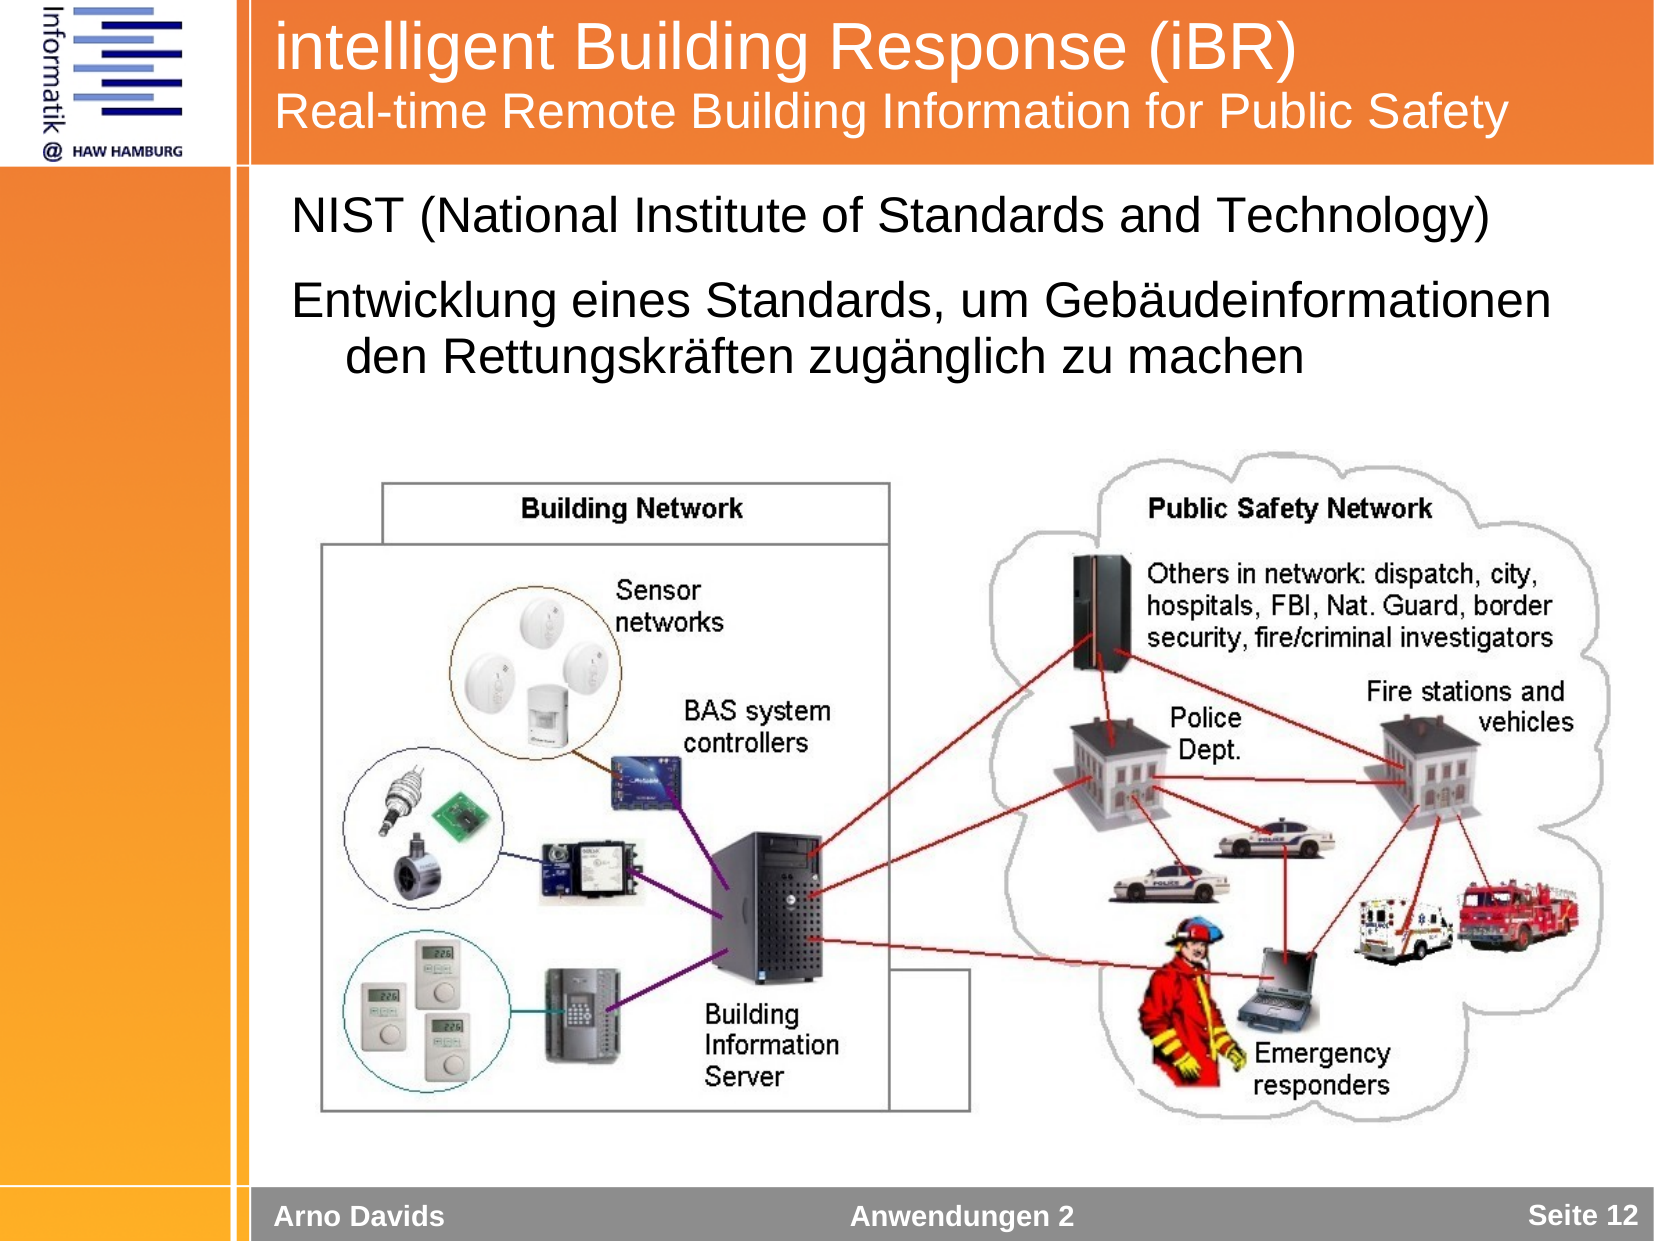

# intelligent Building Response (iBR) Real-time Remote Building Information for Public Safety
NIST (National Institute of Standards and Technology)
Entwicklung eines Standards, um Gebäudeinformationen den Rettungskräften zugänglich zu machen